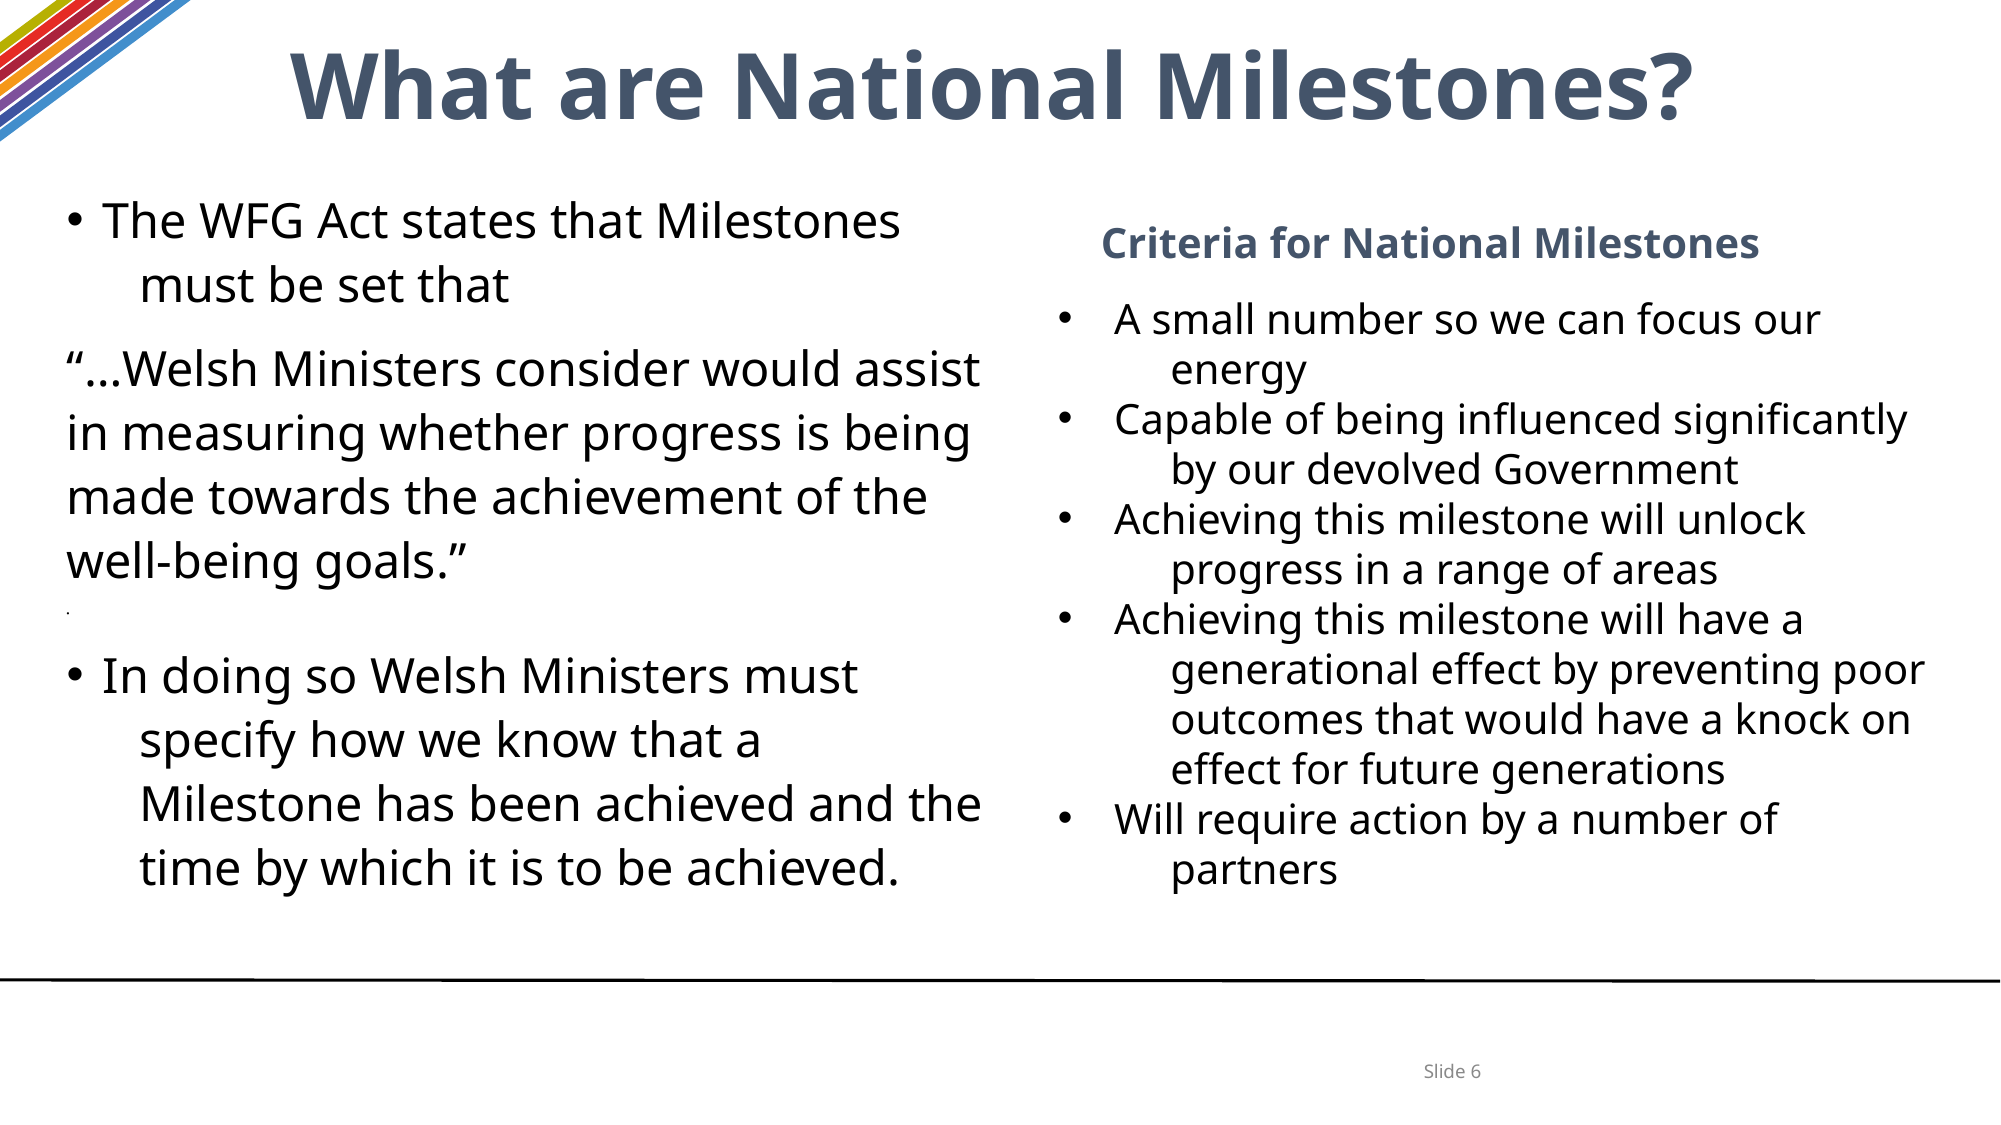

What are National Milestones?
The WFG Act states that Milestones must be set that
“…Welsh Ministers consider would assist in measuring whether progress is being made towards the achievement of the well-being goals.”
In doing so Welsh Ministers must specify how we know that a Milestone has been achieved and the time by which it is to be achieved.
Criteria for National Milestones
A small number so we can focus our energy
Capable of being influenced significantly by our devolved Government
Achieving this milestone will unlock progress in a range of areas
Achieving this milestone will have a generational effect by preventing poor outcomes that would have a knock on effect for future generations
Will require action by a number of partners